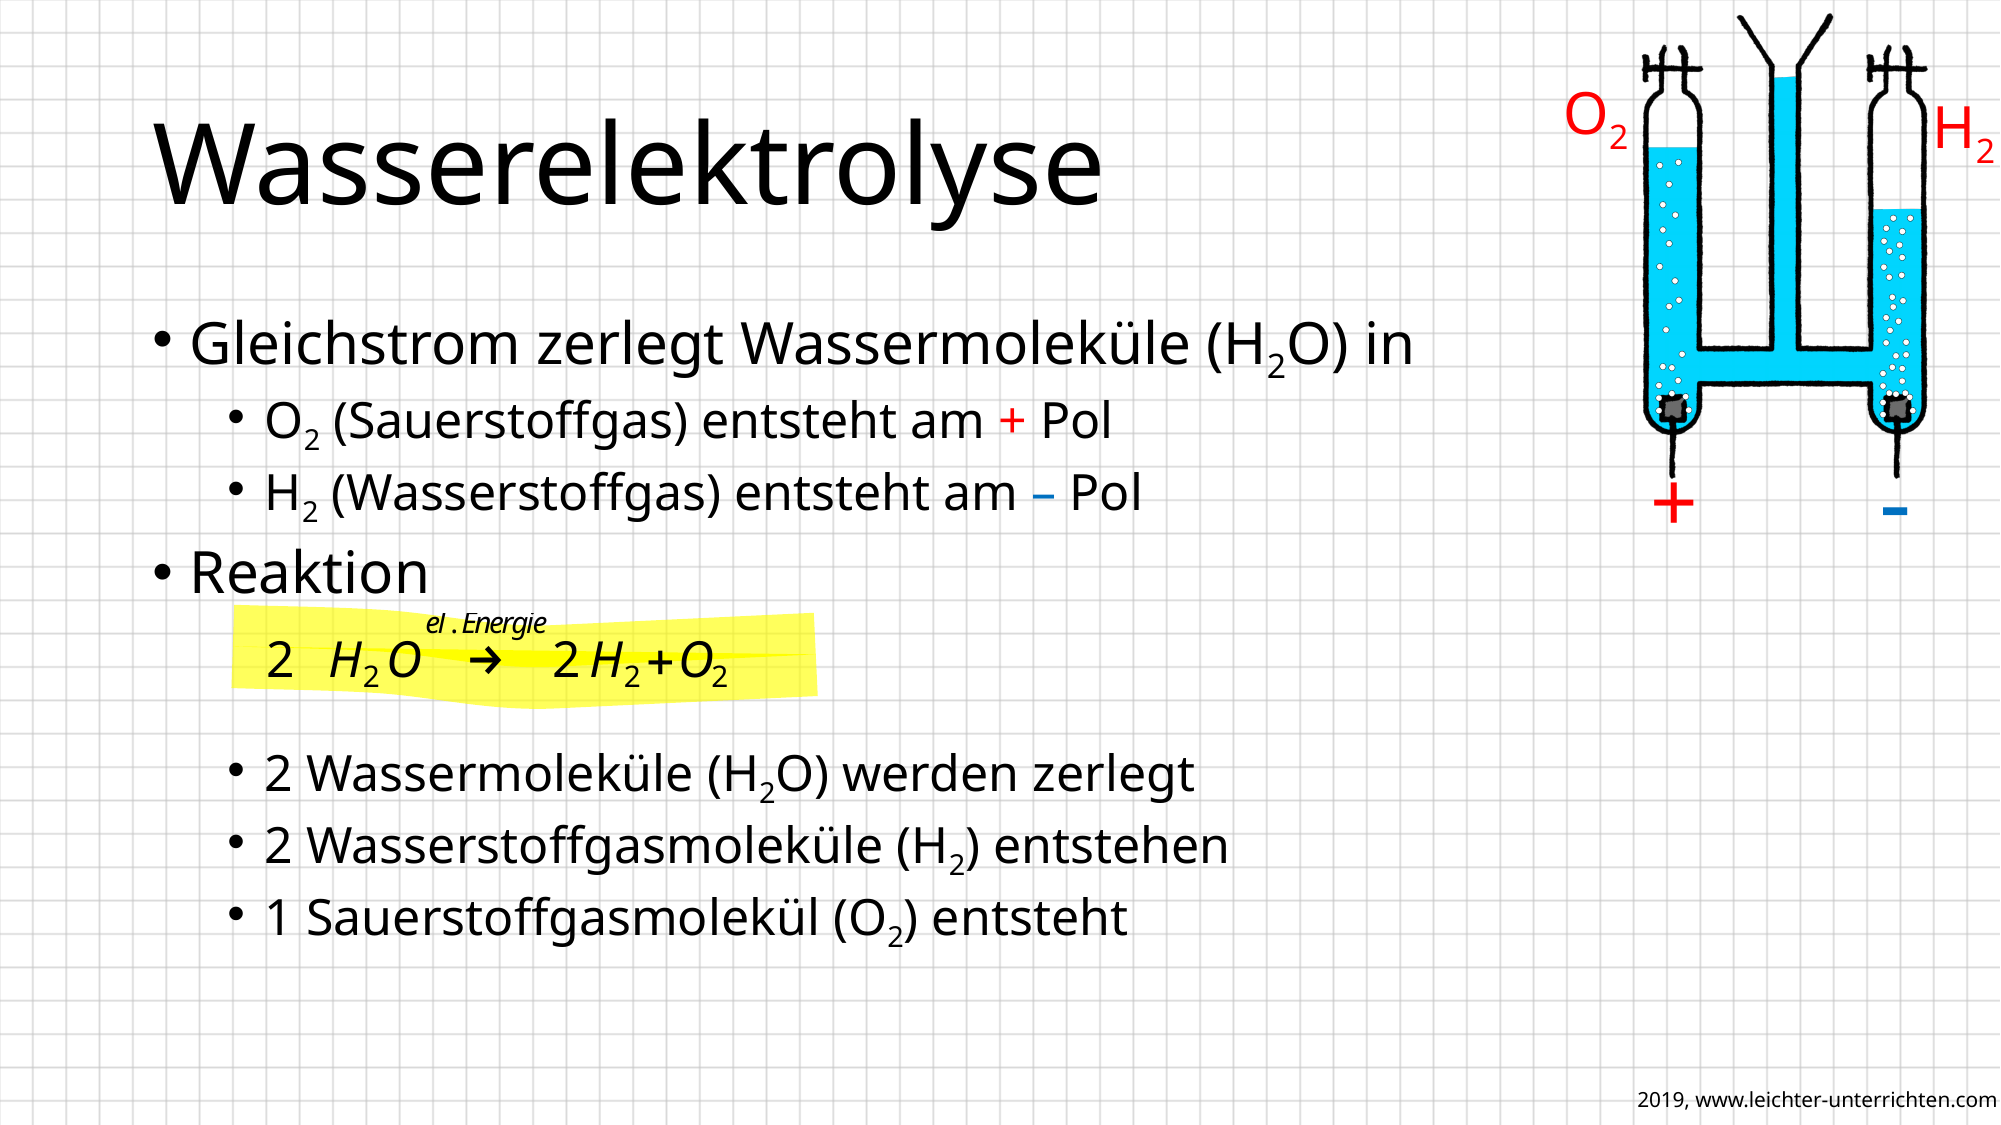

Wasserelektrolyse
O2
H2
# Gleichstrom zerlegt Wassermoleküle (H2O) in
O2 (Sauerstoffgas) entsteht am + Pol
H2 (Wasserstoffgas) entsteht am – Pol
Reaktion
2 Wassermoleküle (H2O) werden zerlegt
2 Wasserstoffgasmoleküle (H2) entstehen
1 Sauerstoffgasmolekül (O2) entsteht
-
+